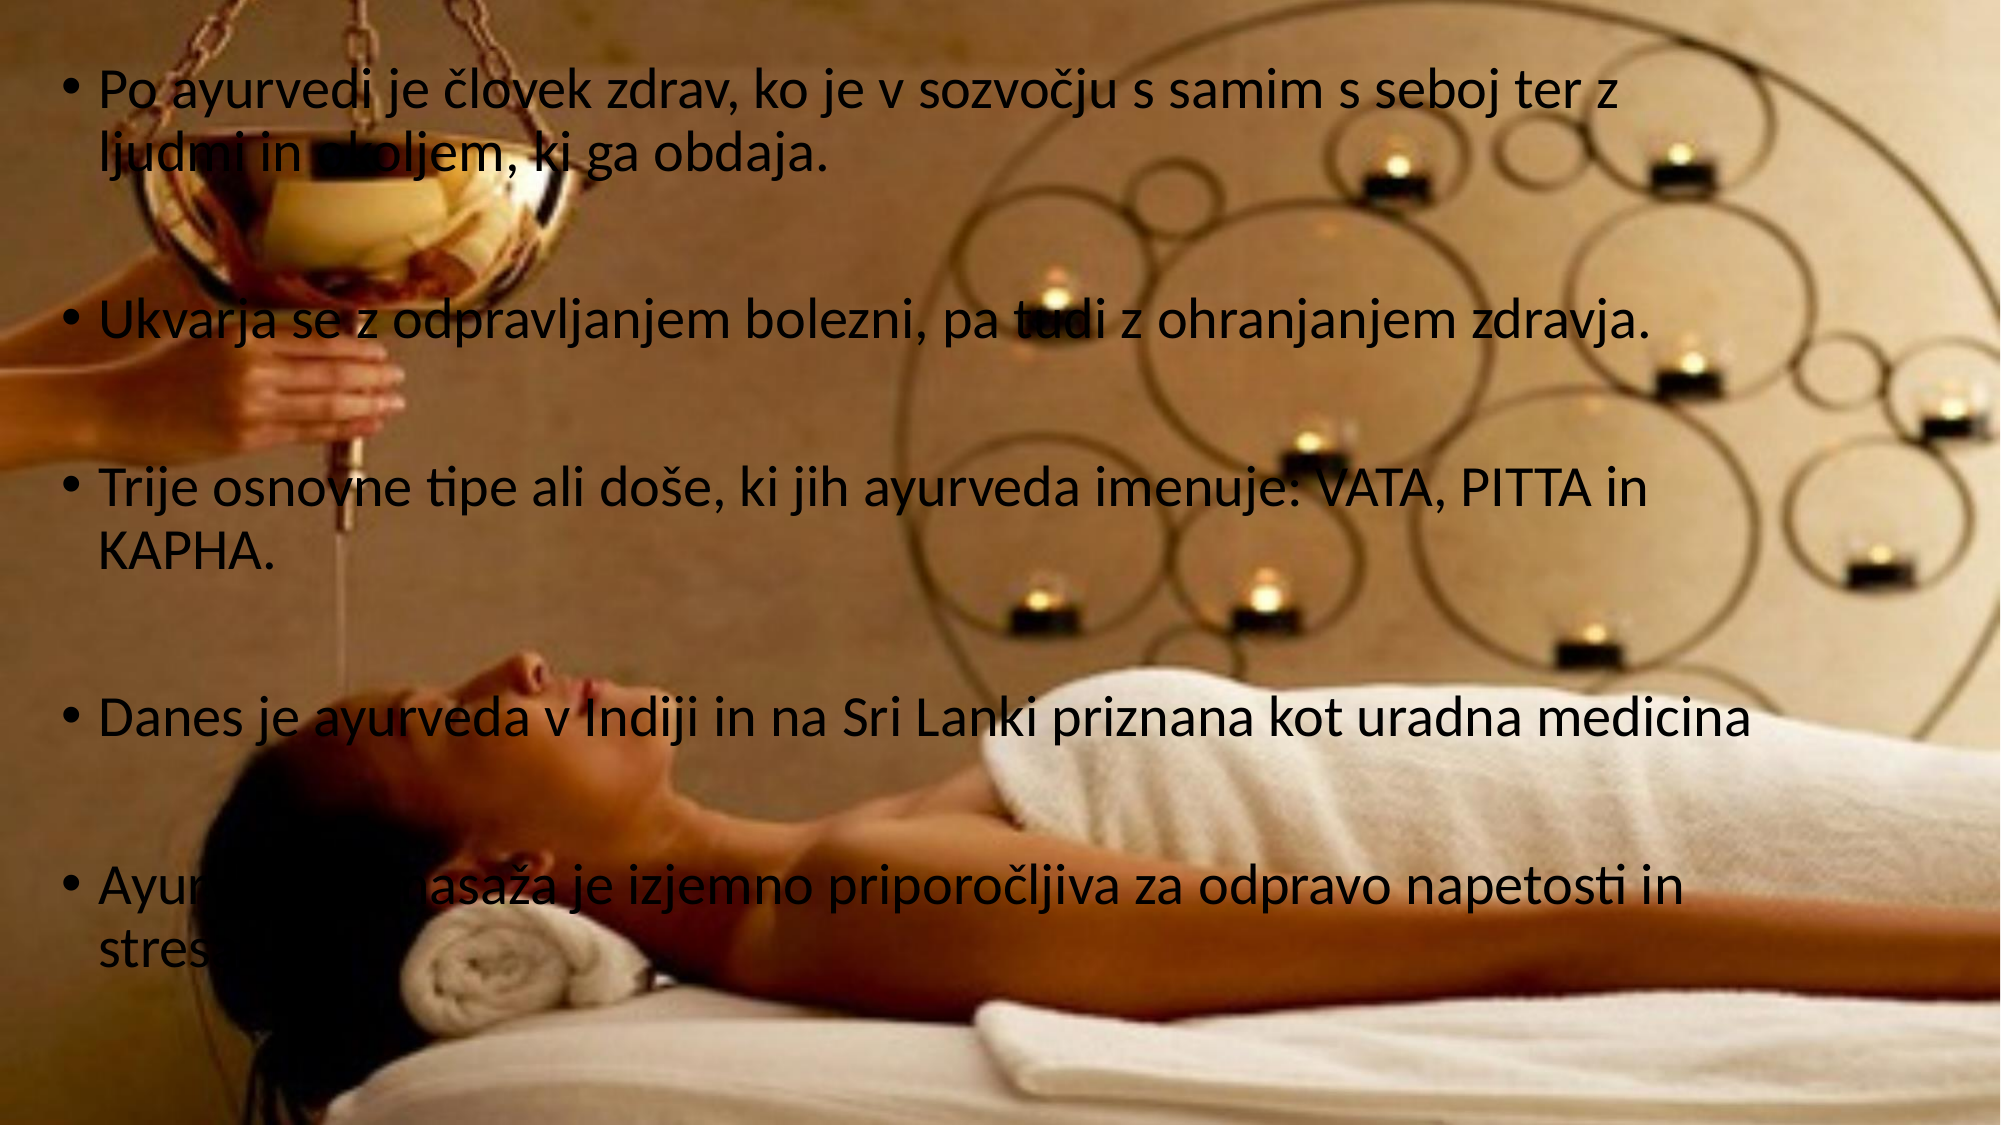

# Po ayurvedi je človek zdrav, ko je v sozvočju s samim s seboj ter z ljudmi in okoljem, ki ga obdaja.
Ukvarja se z odpravljanjem bolezni, pa tudi z ohranjanjem zdravja.
Trije osnovne tipe ali doše, ki jih ayurveda imenuje: VATA, PITTA in KAPHA.
Danes je ayurveda v Indiji in na Sri Lanki priznana kot uradna medicina
Ayurvedska masaža je izjemno priporočljiva za odpravo napetosti in stresa.